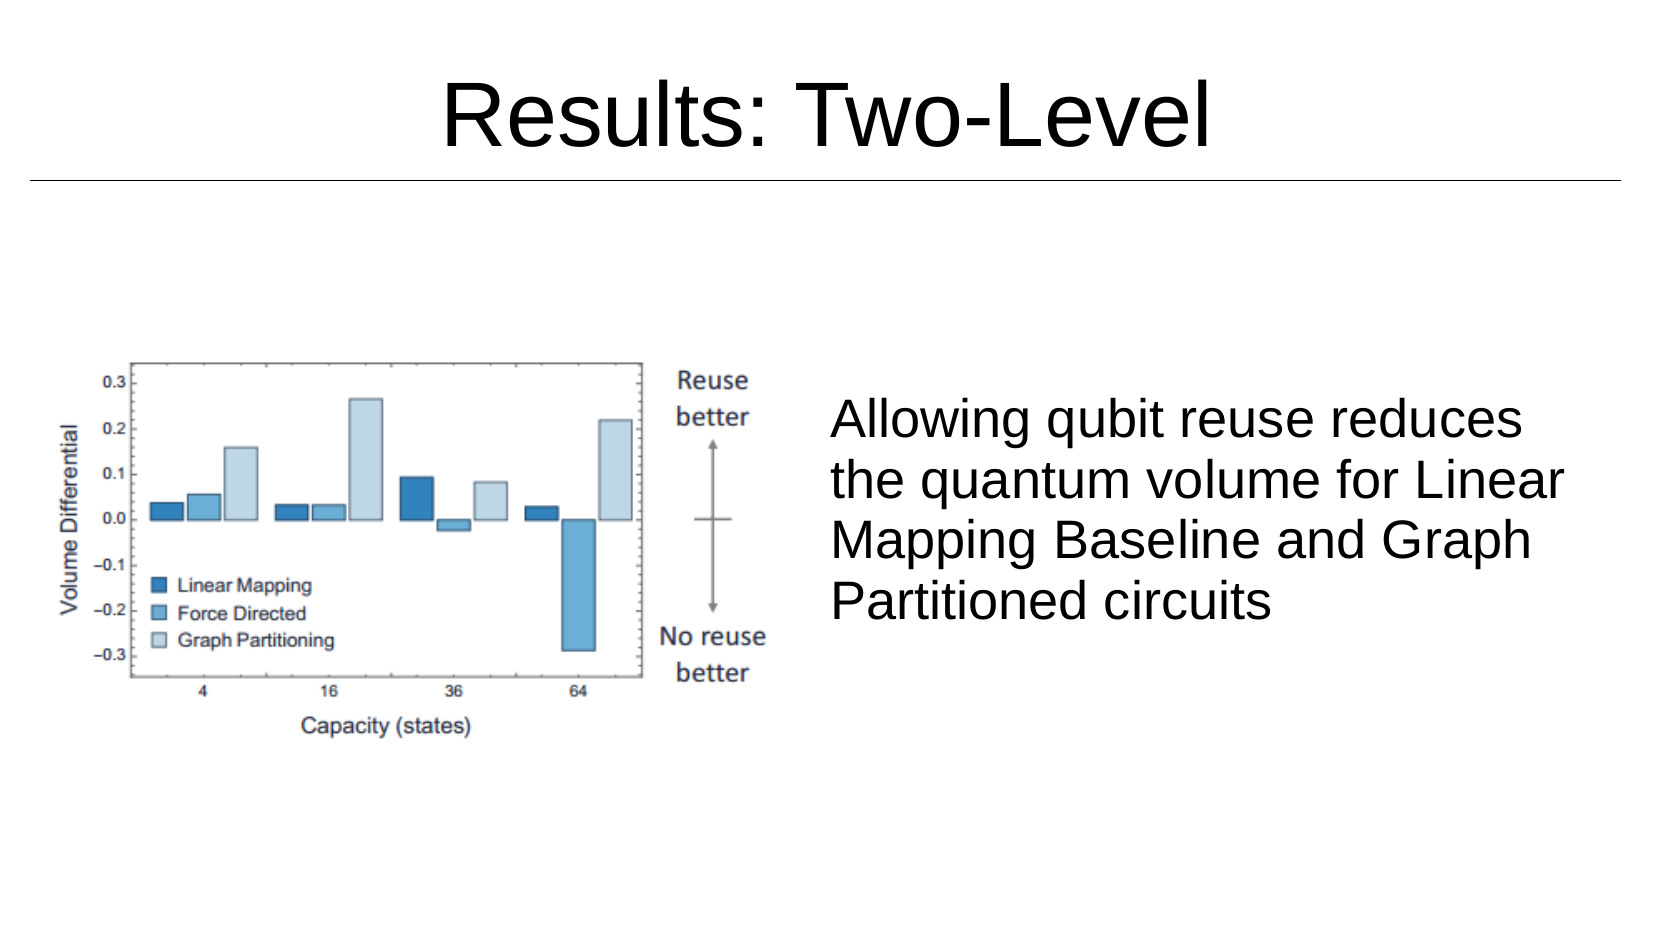

# Results: Two-Level
Allowing qubit reuse reduces the quantum volume for Linear Mapping Baseline and Graph Partitioned circuits